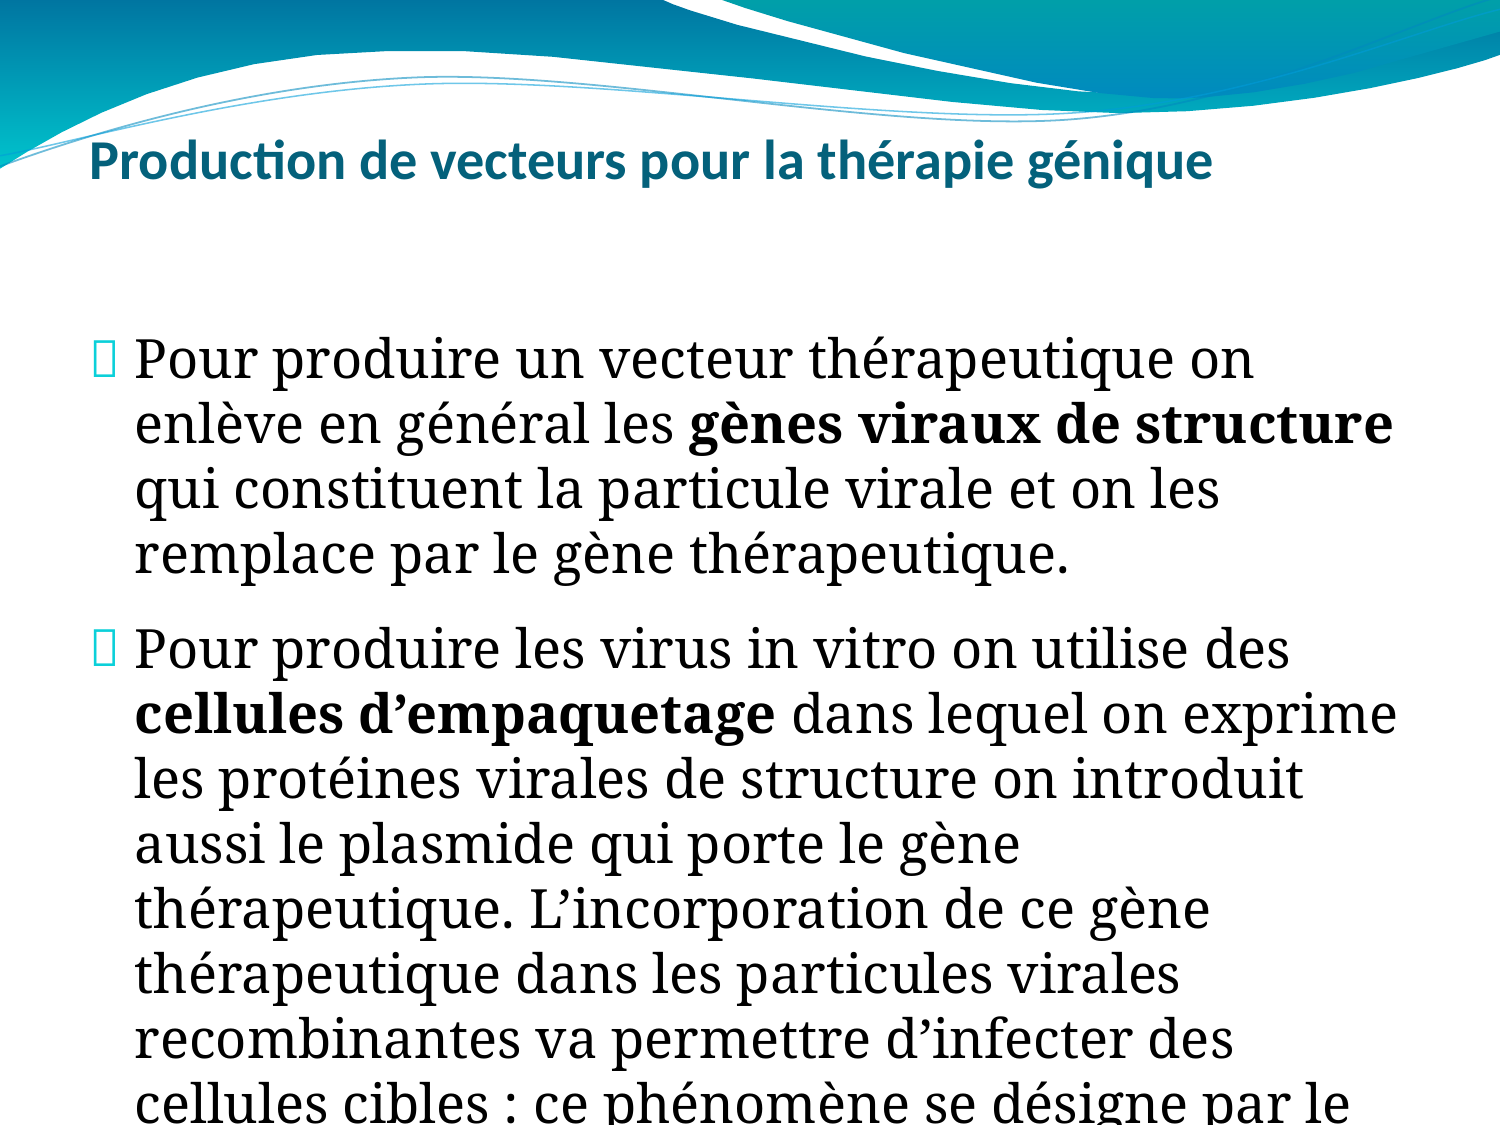

# Production de vecteurs pour la thérapie génique
Pour produire un vecteur thérapeutique on enlève en général les gènes viraux de structure qui constituent la particule virale et on les remplace par le gène thérapeutique.
Pour produire les virus in vitro on utilise des cellules d’empaquetage dans lequel on exprime les protéines virales de structure on introduit aussi le plasmide qui porte le gène thérapeutique. L’incorporation de ce gène thérapeutique dans les particules virales recombinantes va permettre d’infecter des cellules cibles : ce phénomène se désigne par le terme transduire. Des cellules cibles dans lesquelles ont aura l’expression du gène thérapeutique mais on aura pas de nouvelle synthèse de particules virales (cette cellule cible ne contient au final aucun gène codant pour des protéines virales) on a que l’expression du gène thérapeutique.